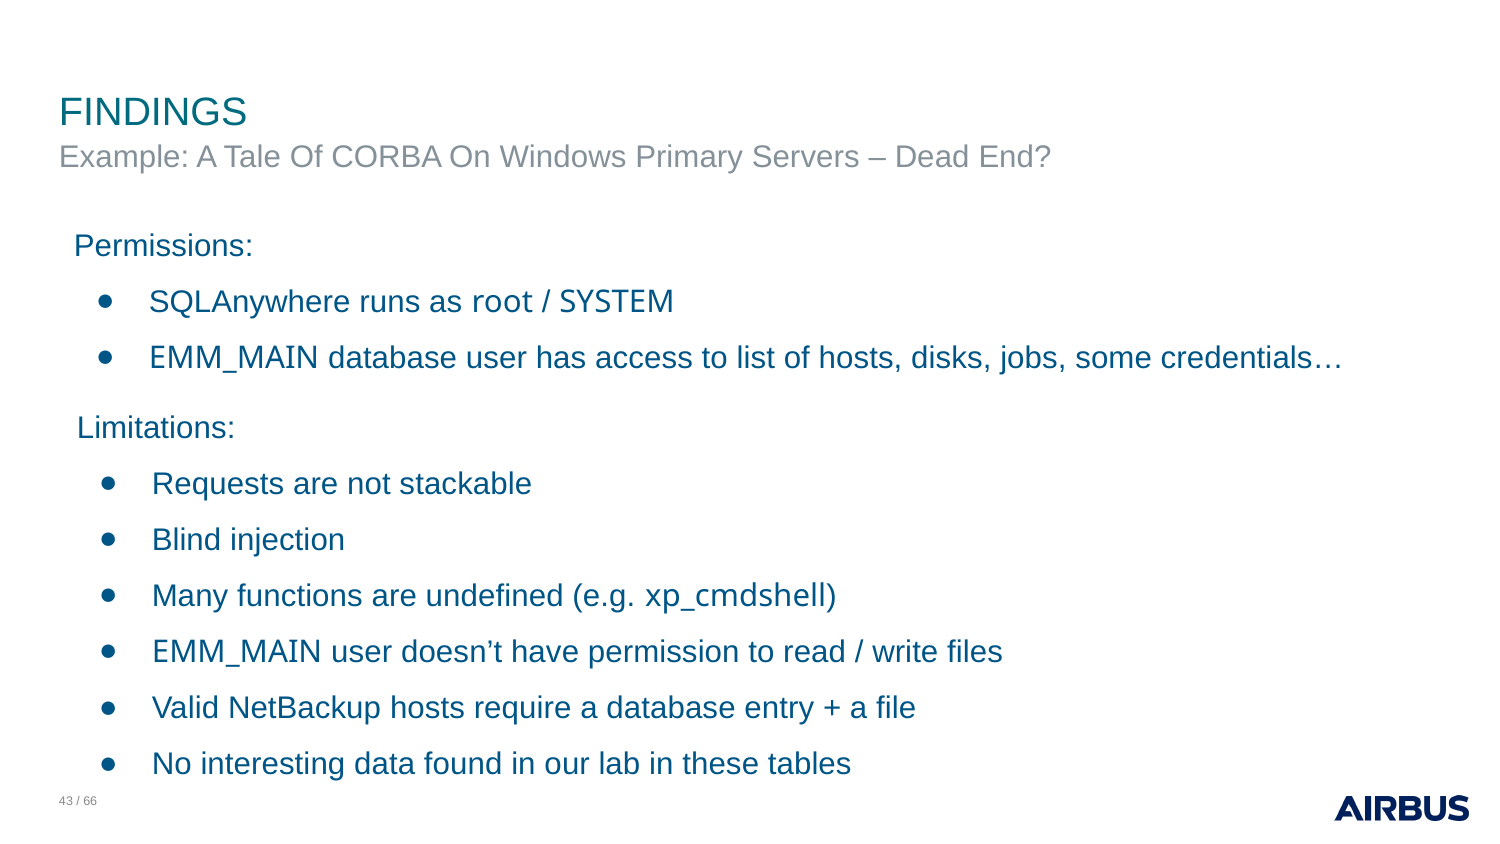

# FINDINGS Example: A Tale Of CORBA On Windows Primary Servers – Dead End?
Permissions:
SQLAnywhere runs as root / SYSTEM
EMM_MAIN database user has access to list of hosts, disks, jobs, some credentials…
Limitations:
Requests are not stackable
Blind injection
Many functions are undefined (e.g. xp_cmdshell)
EMM_MAIN user doesn’t have permission to read / write files
Valid NetBackup hosts require a database entry + a file
No interesting data found in our lab in these tables